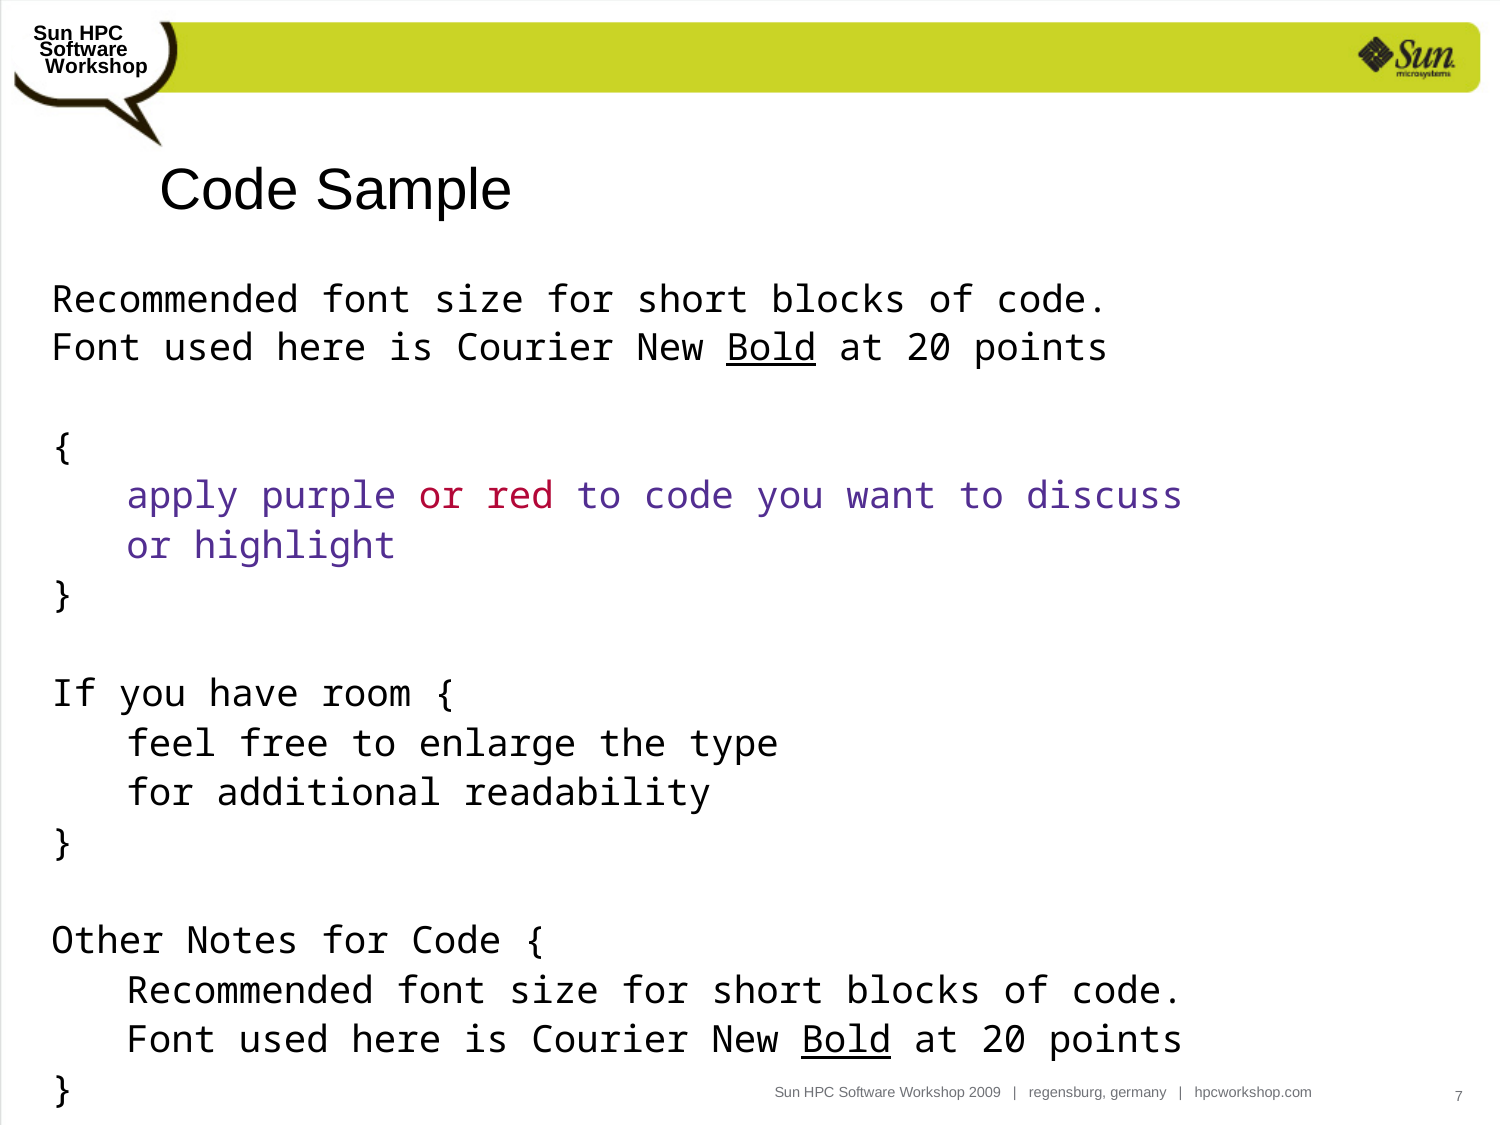

# Code Sample
Recommended font size for short blocks of code.
Font used here is Courier New Bold at 20 points
{
	apply purple or red to code you want to discuss
	or highlight
}
If you have room {
	feel free to enlarge the type
	for additional readability
}
Other Notes for Code {
	Recommended font size for short blocks of code.
	Font used here is Courier New Bold at 20 points
}